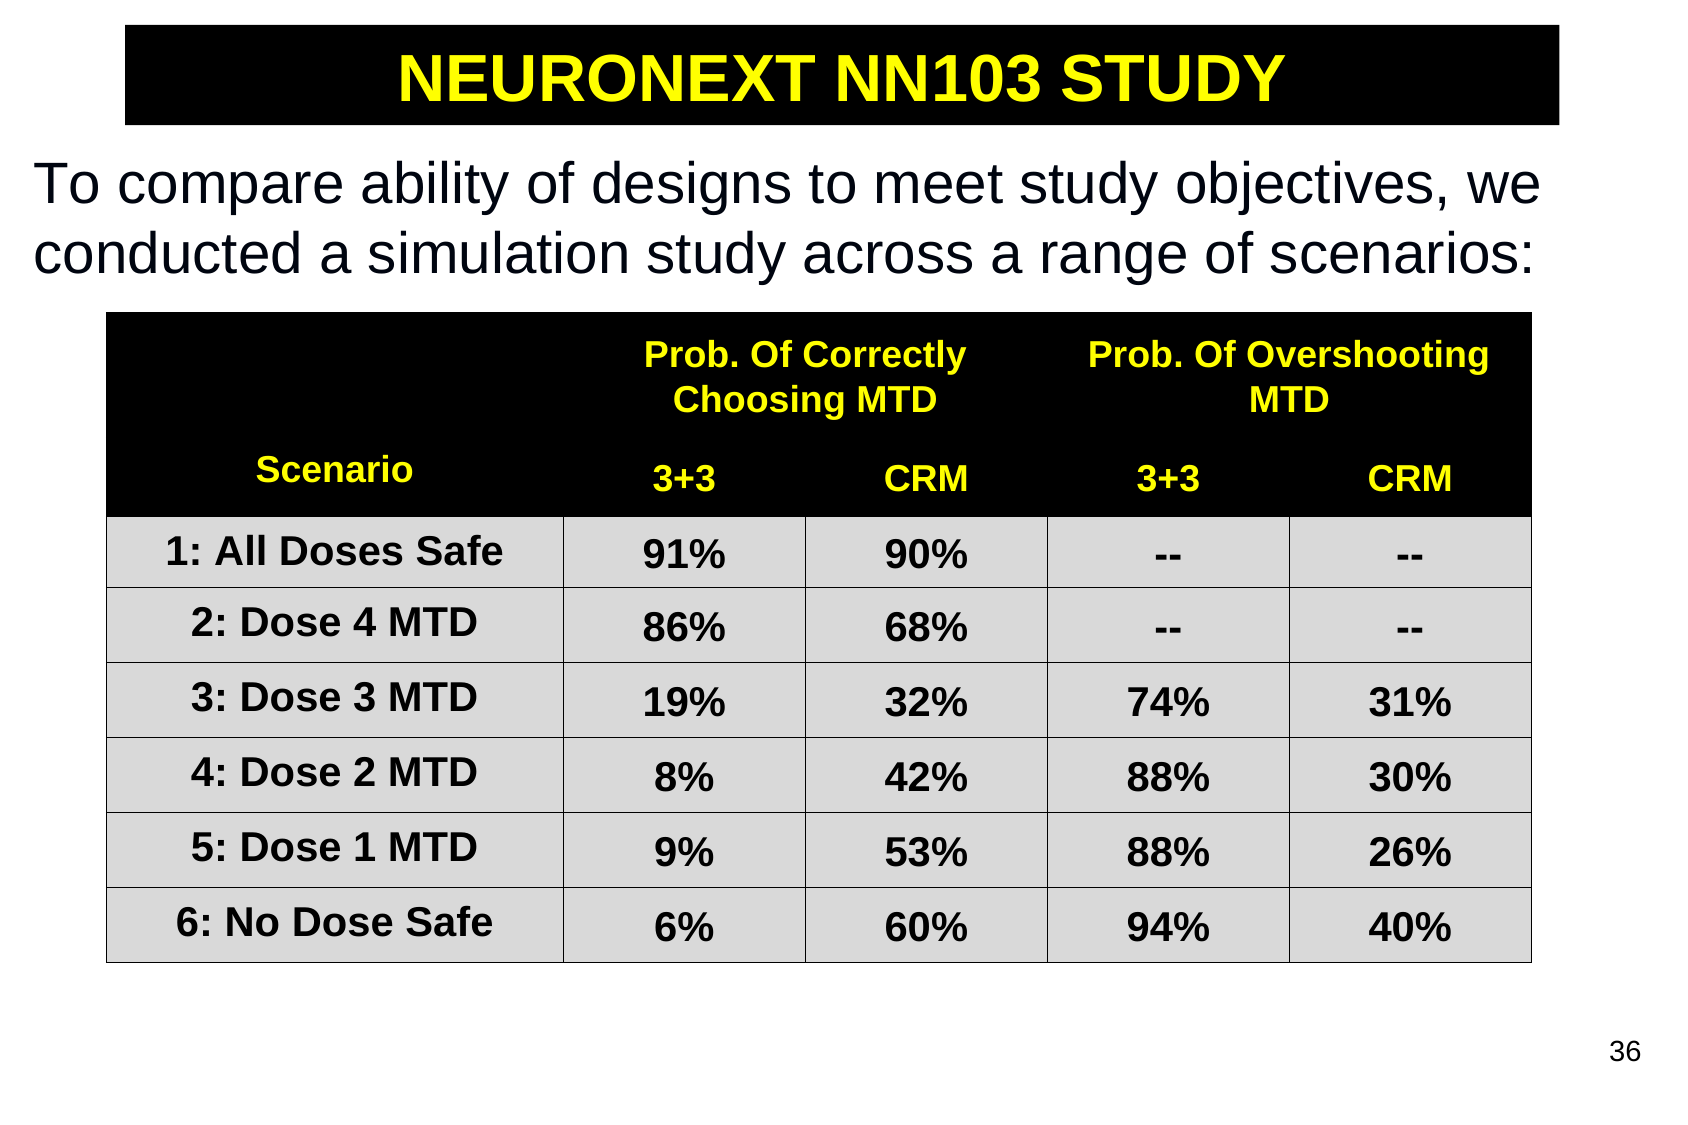

# NEURONEXT NN103 STUDY
To compare ability of designs to meet study objectives, we conducted a simulation study across a range of scenarios:
| | Prob. Of Correctly Choosing MTD | | Prob. Of Overshooting MTD | |
| --- | --- | --- | --- | --- |
| Scenario | 3+3 | CRM | 3+3 | CRM |
| 1: All Doses Safe | 91% | 90% | -- | -- |
| 2: Dose 4 MTD | 86% | 68% | -- | -- |
| 3: Dose 3 MTD | 19% | 32% | 74% | 31% |
| 4: Dose 2 MTD | 8% | 42% | 88% | 30% |
| 5: Dose 1 MTD | 9% | 53% | 88% | 26% |
| 6: No Dose Safe | 6% | 60% | 94% | 40% |